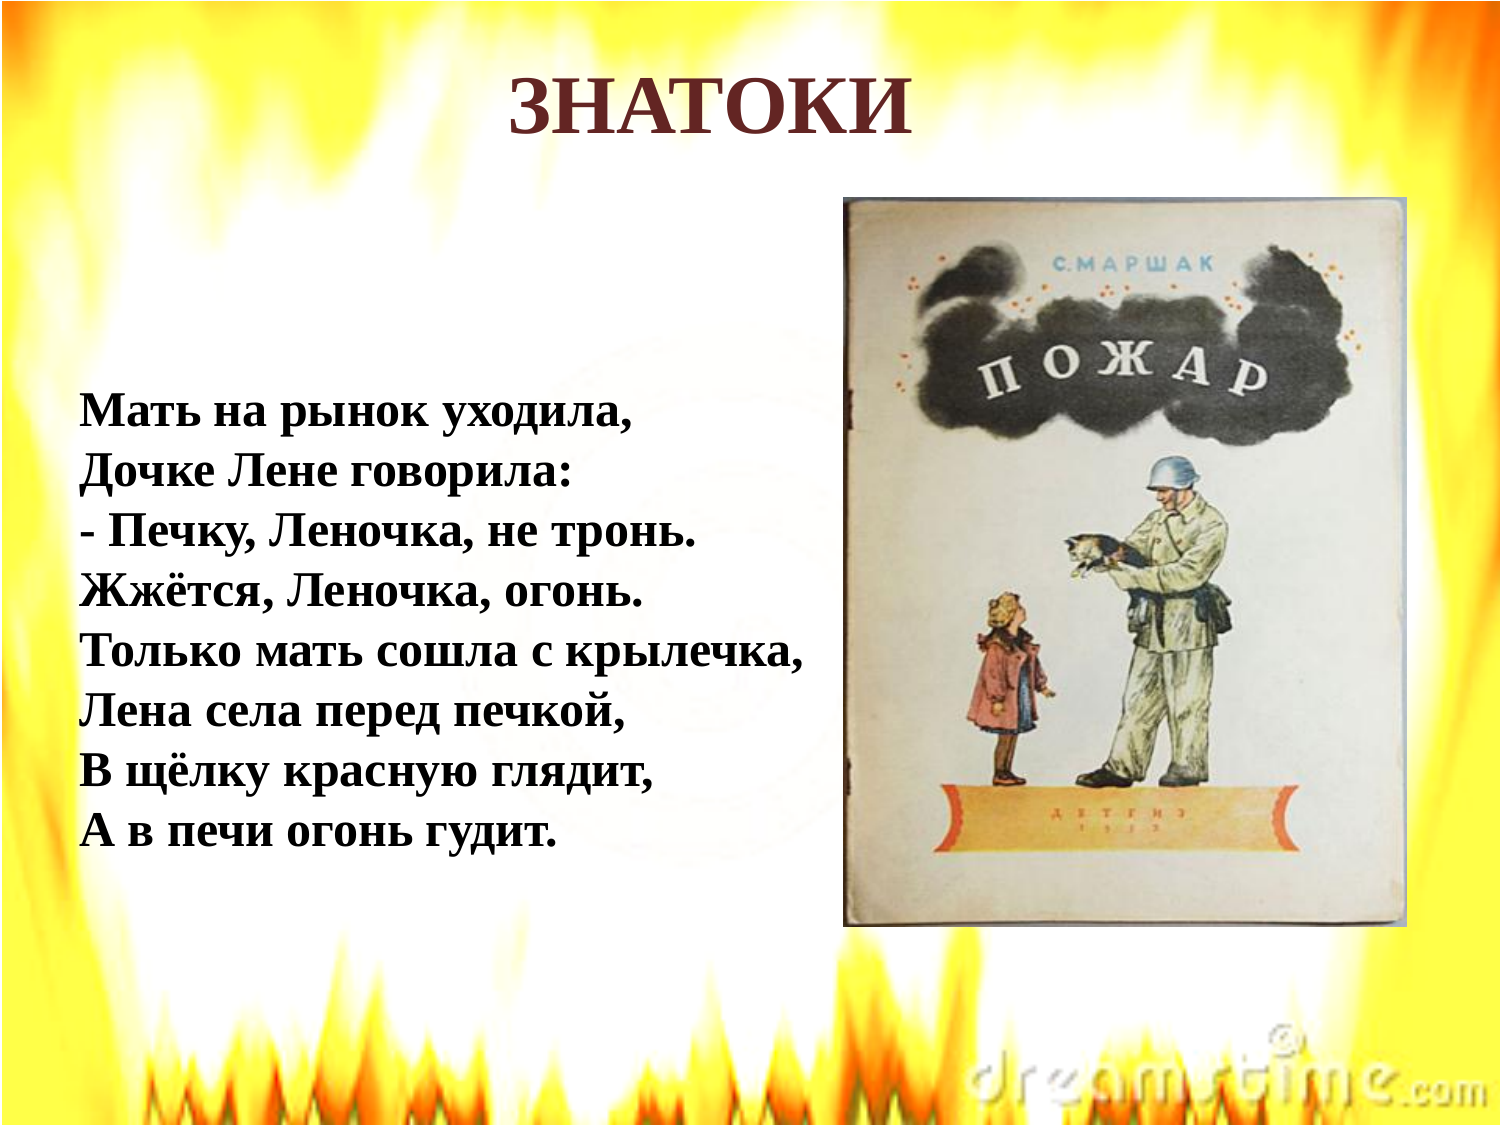

ЗНАТОКИ
Мать на рынок уходила,
Дочке Лене говорила:
- Печку, Леночка, не тронь.
Жжётся, Леночка, огонь.
Только мать сошла с крылечка,
Лена села перед печкой,
В щёлку красную глядит,
А в печи огонь гудит.